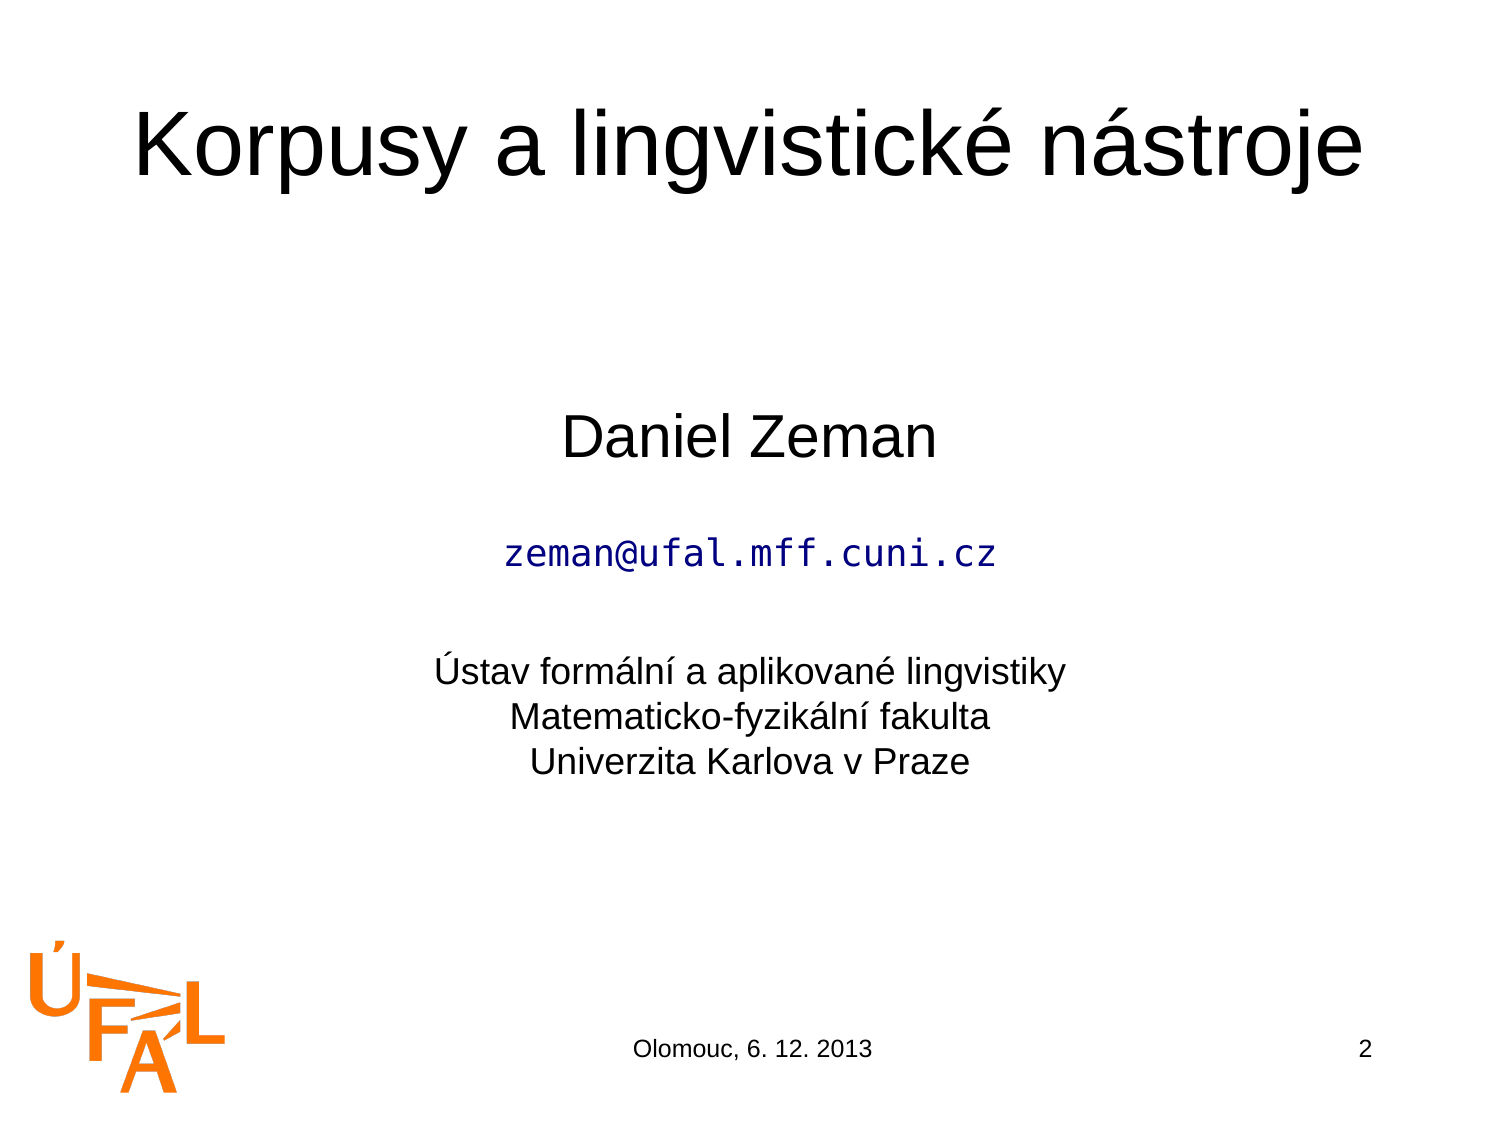

# Korpusy a lingvistické nástroje
Daniel Zeman
zeman@ufal.mff.cuni.cz
Ústav formální a aplikované lingvistiky
Matematicko-fyzikální fakulta
Univerzita Karlova v Praze
Olomouc, 6. 12. 2013
2